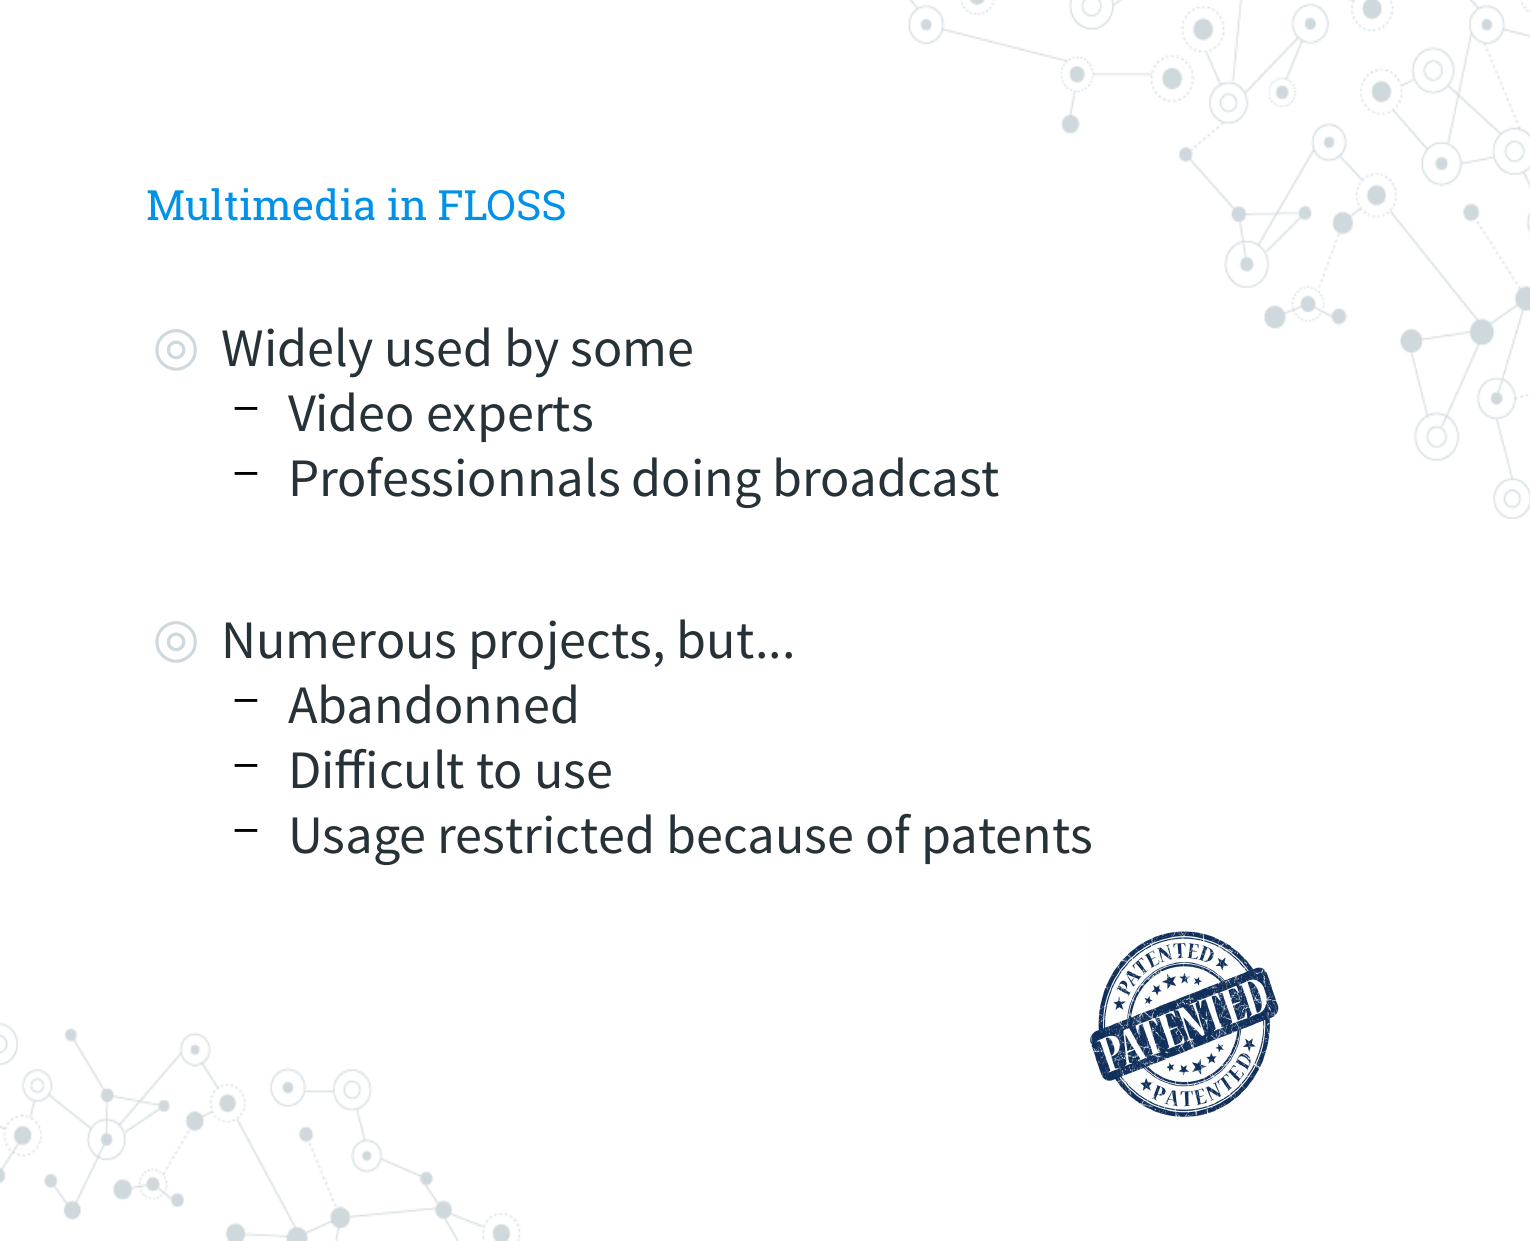

# Multimedia in FLOSS
Widely used by some
Video experts
Professionnals doing broadcast
Numerous projects, but...
Abandonned
Difficult to use
Usage restricted because of patents